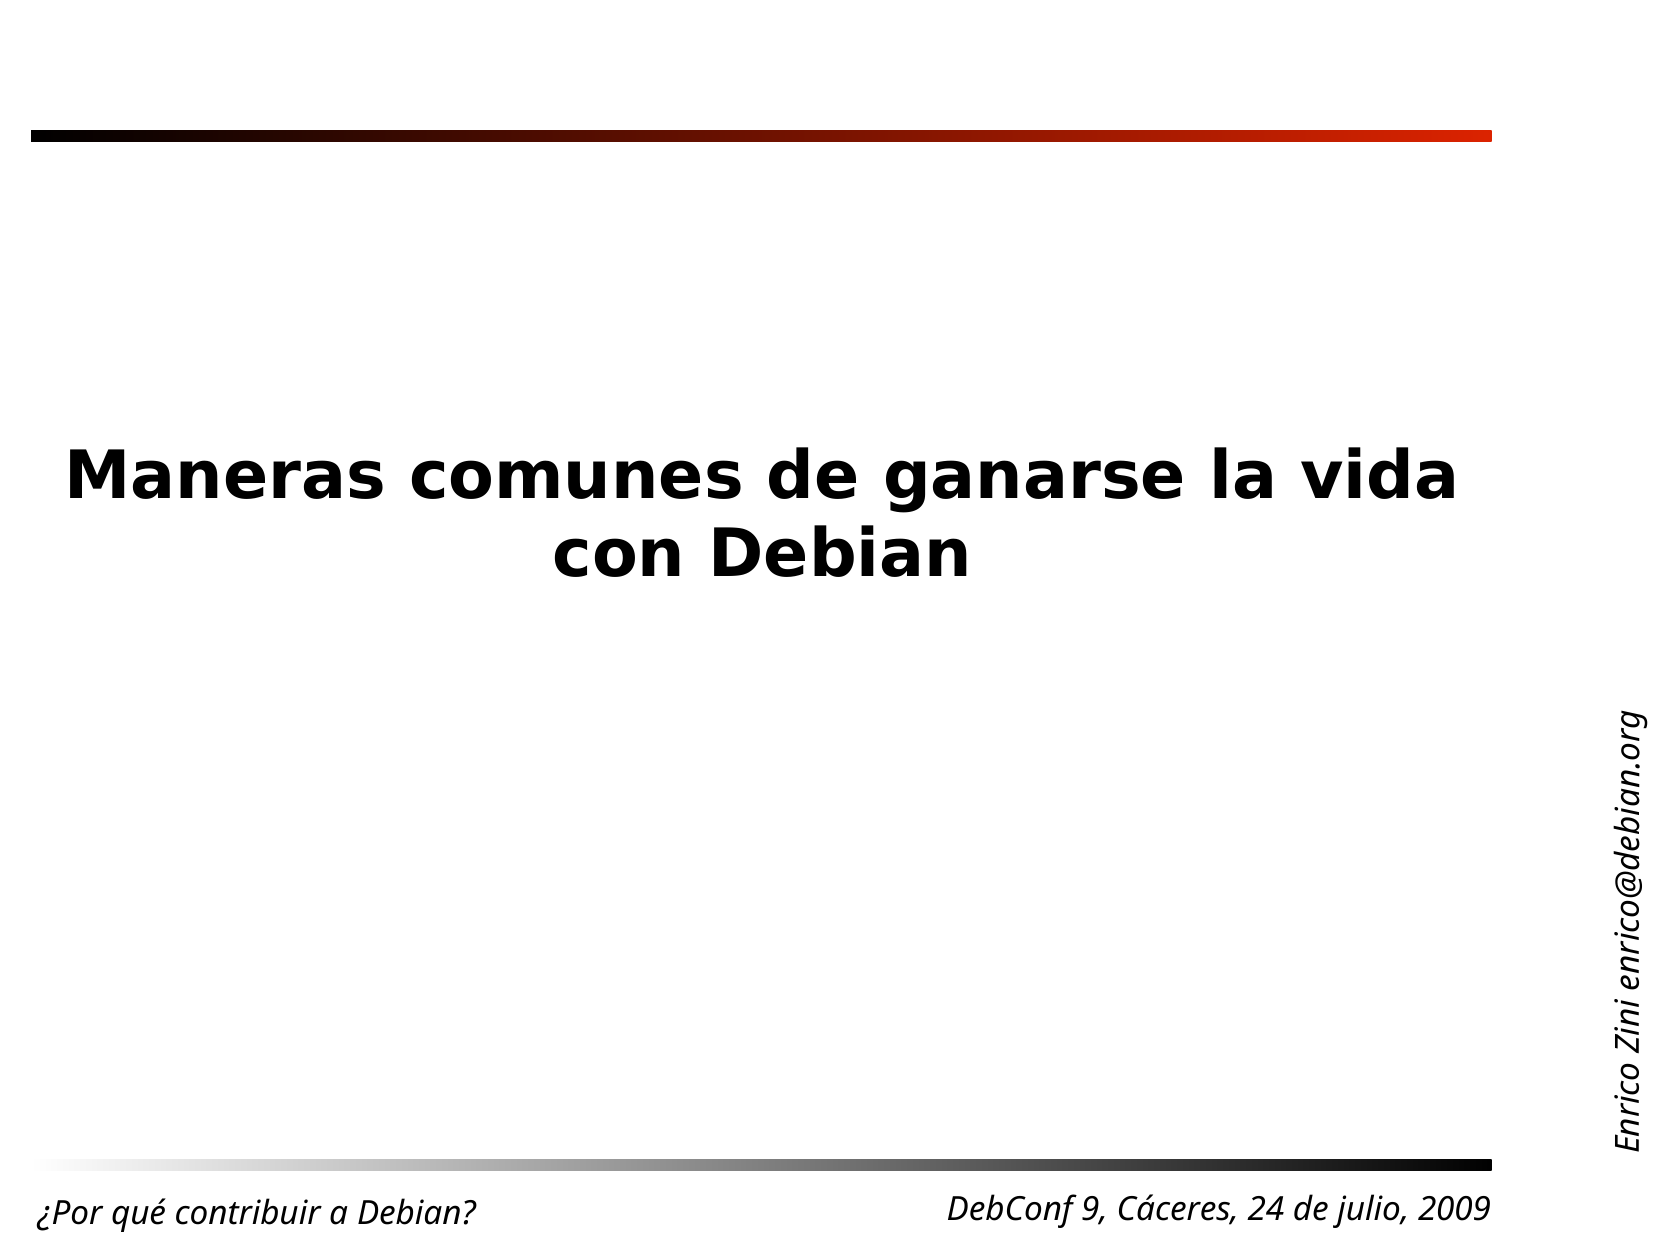

Maneras comunes de ganarse la vida con Debian